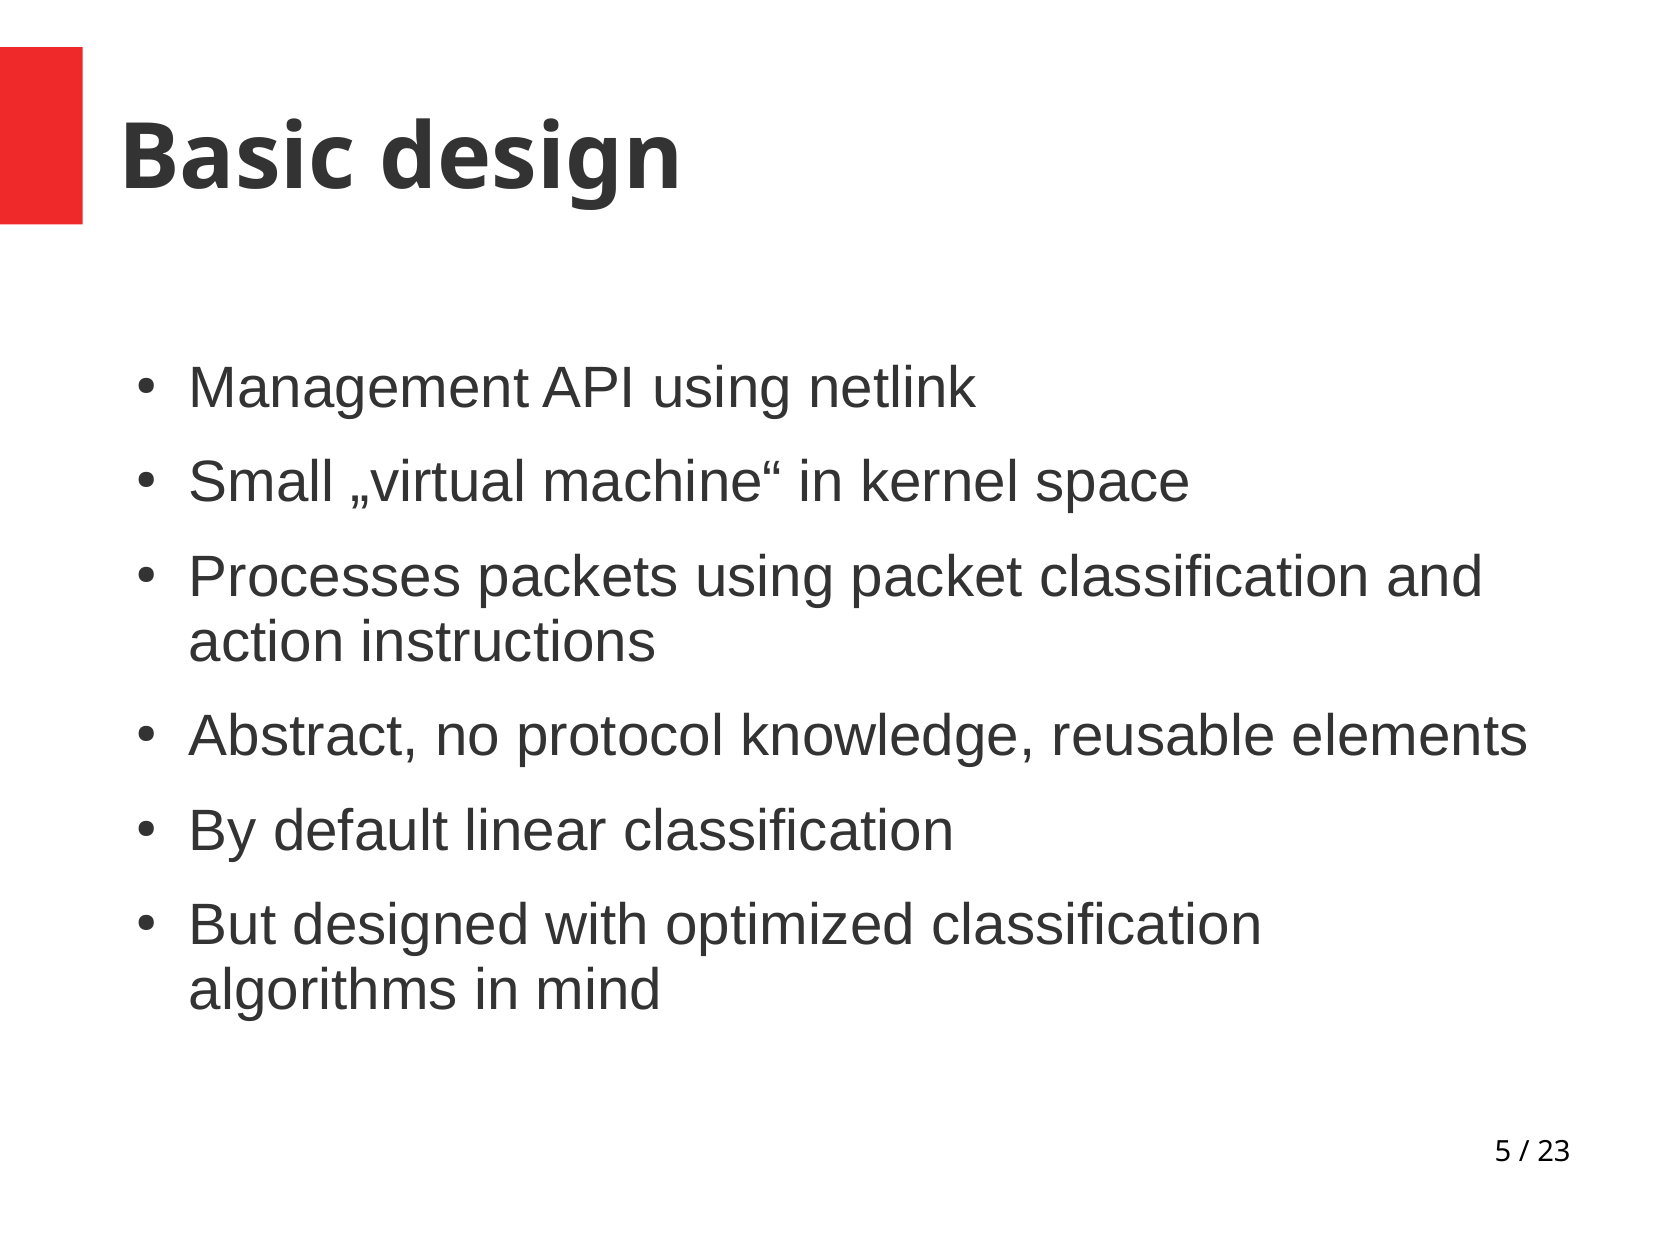

# Basic design
Management API using netlink
Small „virtual machine“ in kernel space
Processes packets using packet classification and action instructions
Abstract, no protocol knowledge, reusable elements
By default linear classification
But designed with optimized classification algorithms in mind
5